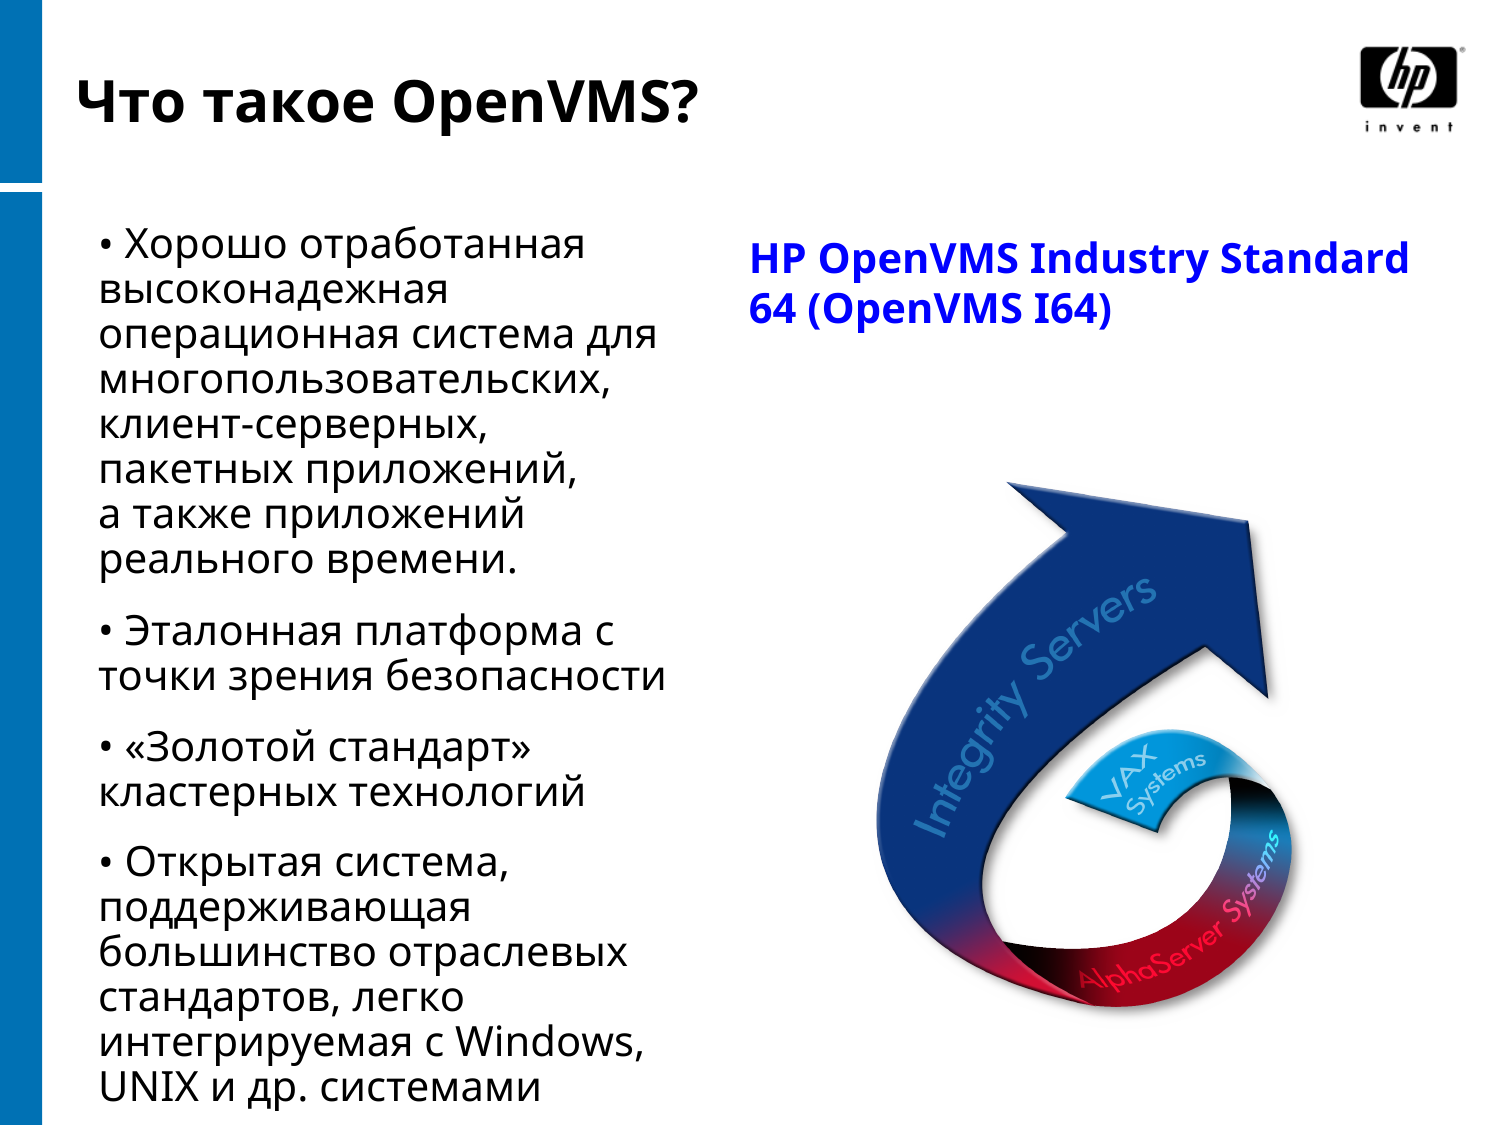

Что такое OpenVMS?
 Хорошо отработанная высоконадежная
операционная система для многопользовательских,
клиент-серверных,
пакетных приложений,
а также приложений
реального времени.
 Эталонная платформа с точки зрения безопасности
 «Золотой стандарт» кластерных технологий
 Открытая система, поддерживающая большинство отраслевых стандартов, легко интегрируемая с Windows, UNIX и др. системами
HP OpenVMS Industry Standard 64 (OpenVMS I64)